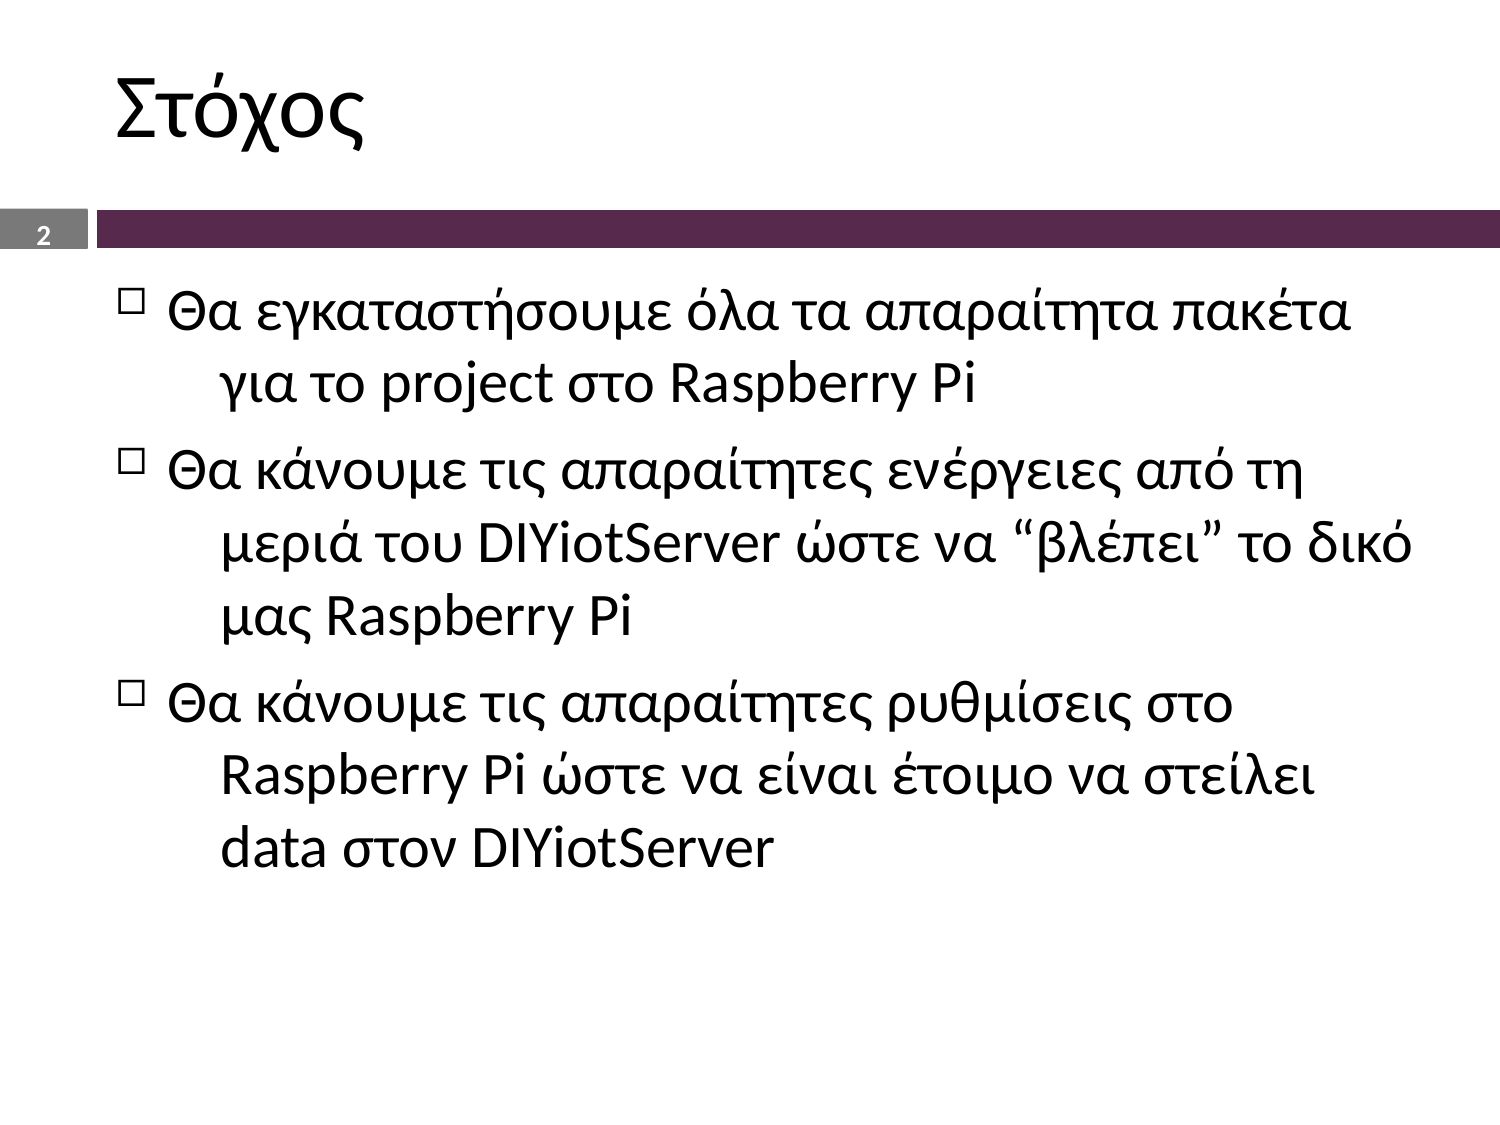

# Στόχος
Θα εγκαταστήσουμε όλα τα απαραίτητα πακέτα για το project στο Raspberry Pi
Θα κάνουμε τις απαραίτητες ενέργειες από τη μεριά του DIYiotServer ώστε να “βλέπει” το δικό μας Raspberry Pi
Θα κάνουμε τις απαραίτητες ρυθμίσεις στο Raspberry Pi ώστε να είναι έτοιμο να στείλει data στον DIYiotServer